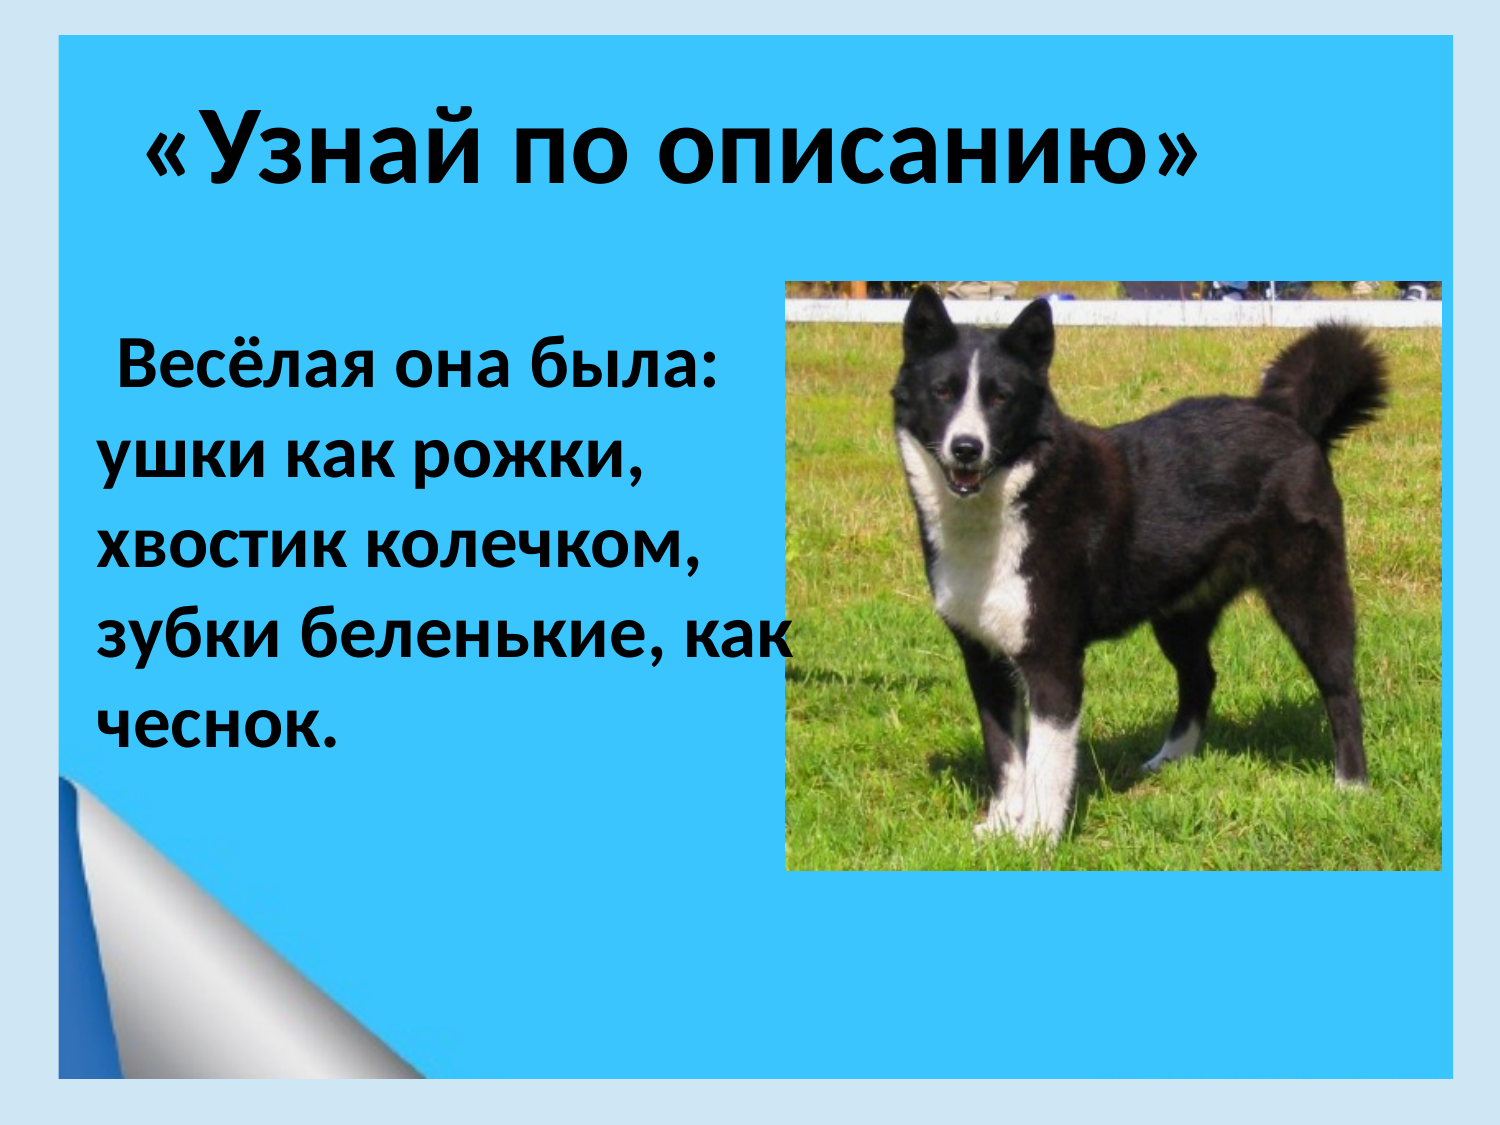

«Узнай по описанию»
#
 Весёлая она была: ушки как рожки, хвостик колечком, зубки беленькие, как чеснок.